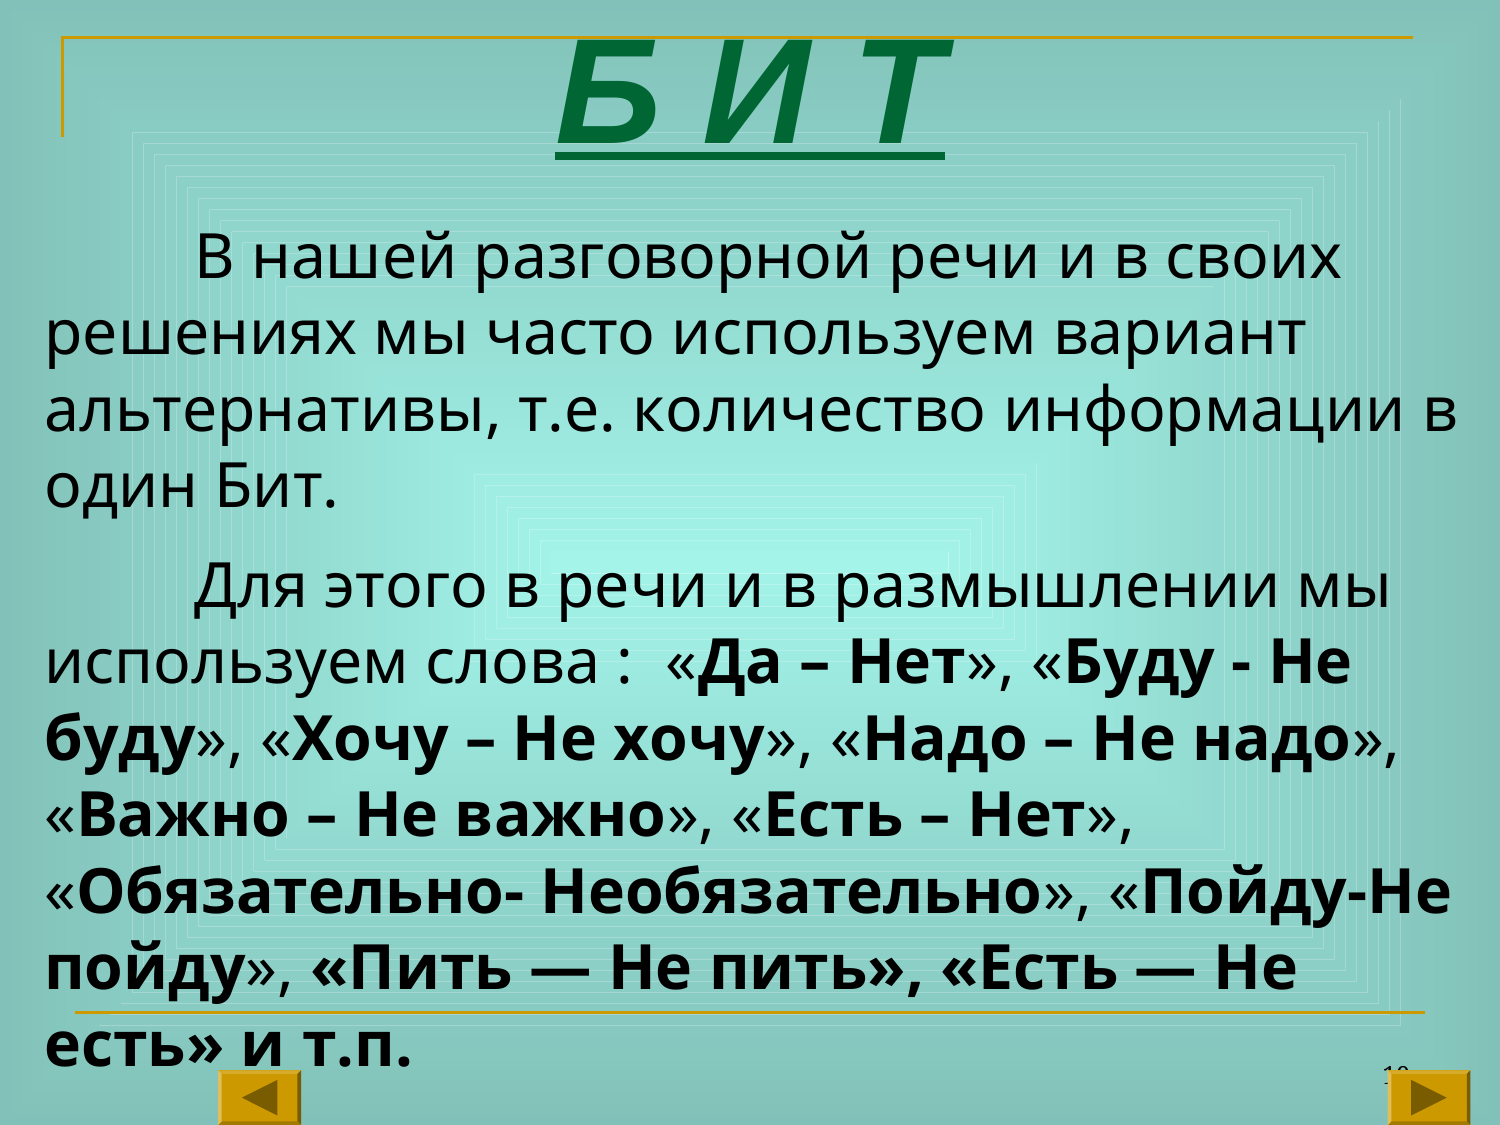

# Б И Т
	В нашей разговорной речи и в своих решениях мы часто используем вариант альтернативы, т.е. количество информации в один Бит.
	Для этого в речи и в размышлении мы используем слова : «Да – Нет», «Буду - Не буду», «Хочу – Не хочу», «Надо – Не надо», «Важно – Не важно», «Есть – Нет», «Обязательно- Необязательно», «Пойду-Не пойду», «Пить — Не пить», «Есть — Не есть» и т.п.
10